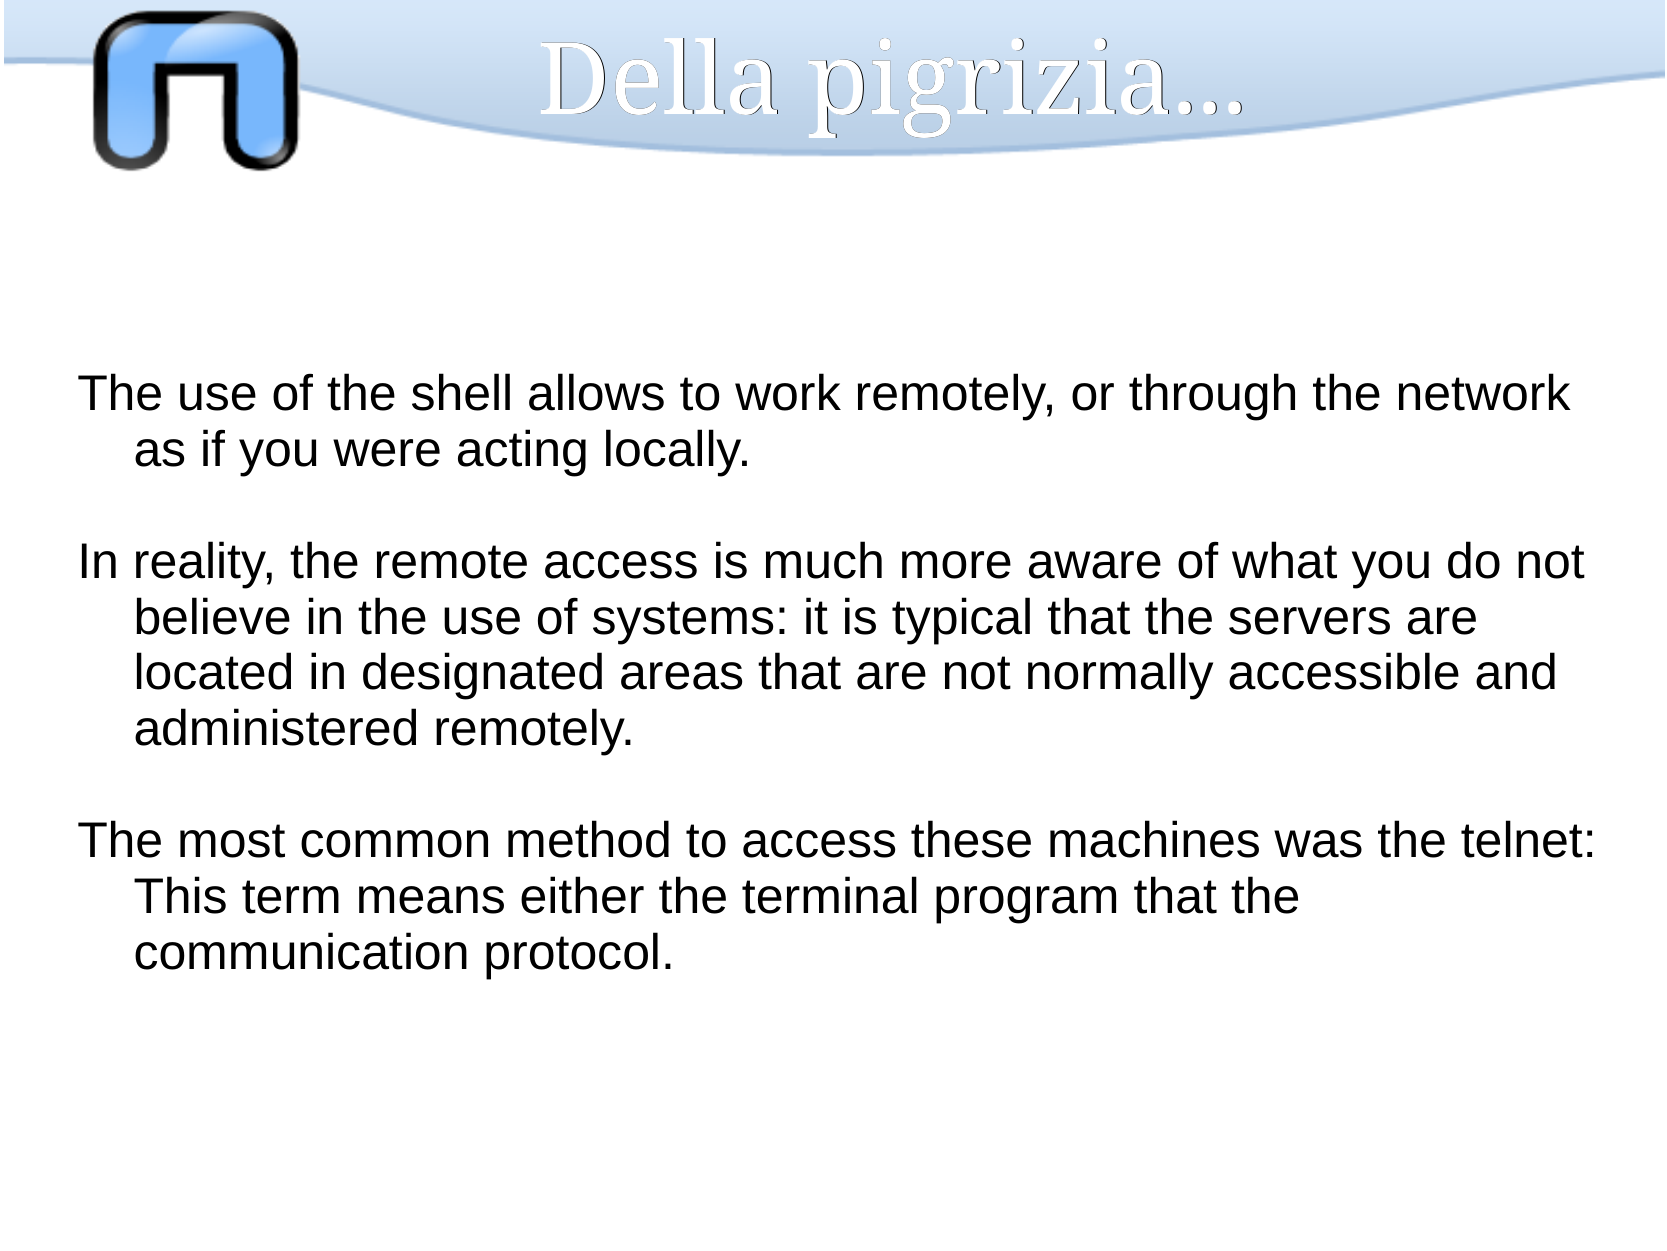

Della pigrizia...
# The use of the shell allows to work remotely, or through the network as if you were acting locally.
In reality, the remote access is much more aware of what you do not believe in the use of systems: it is typical that the servers are located in designated areas that are not normally accessible and administered remotely.
The most common method to access these machines was the telnet: This term means either the terminal program that the communication protocol.